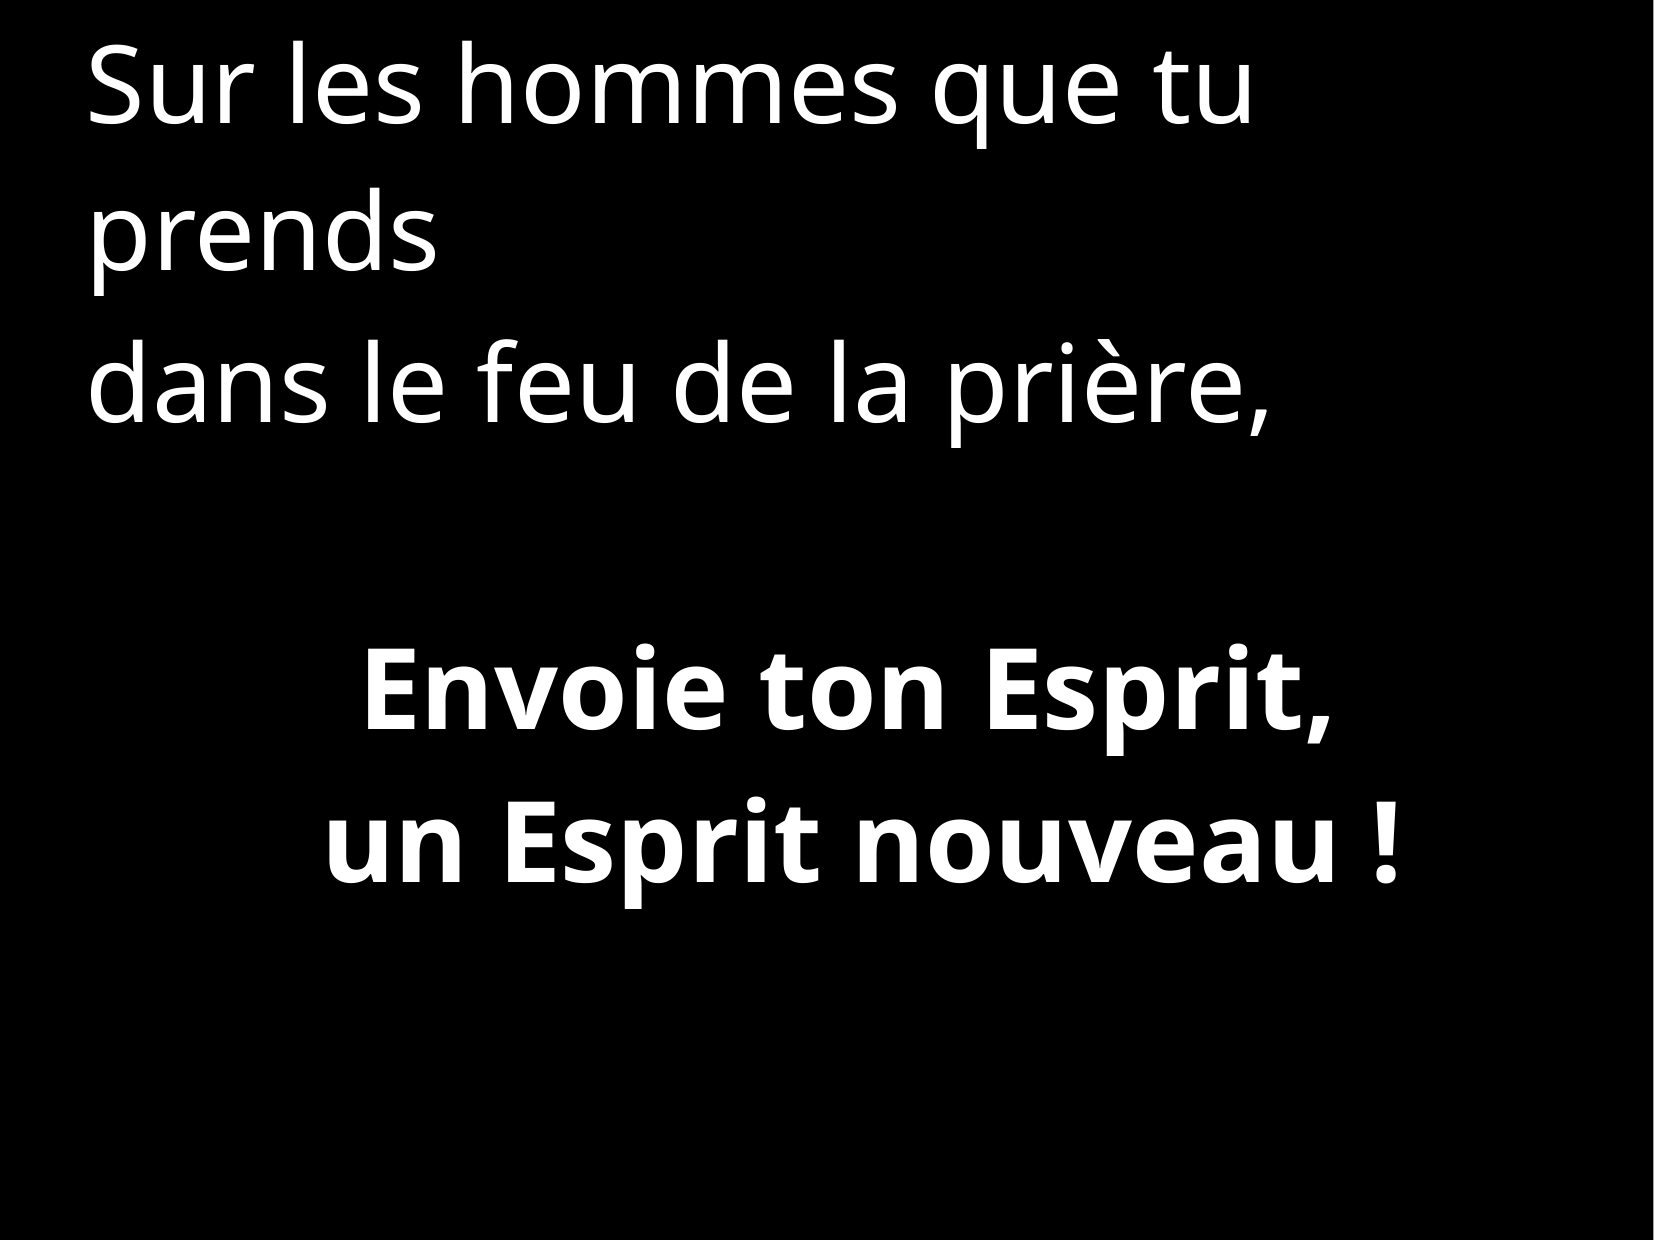

Sur les hommes que tu prends
dans le feu de la prière,
Envoie ton Esprit,
un Esprit nouveau !